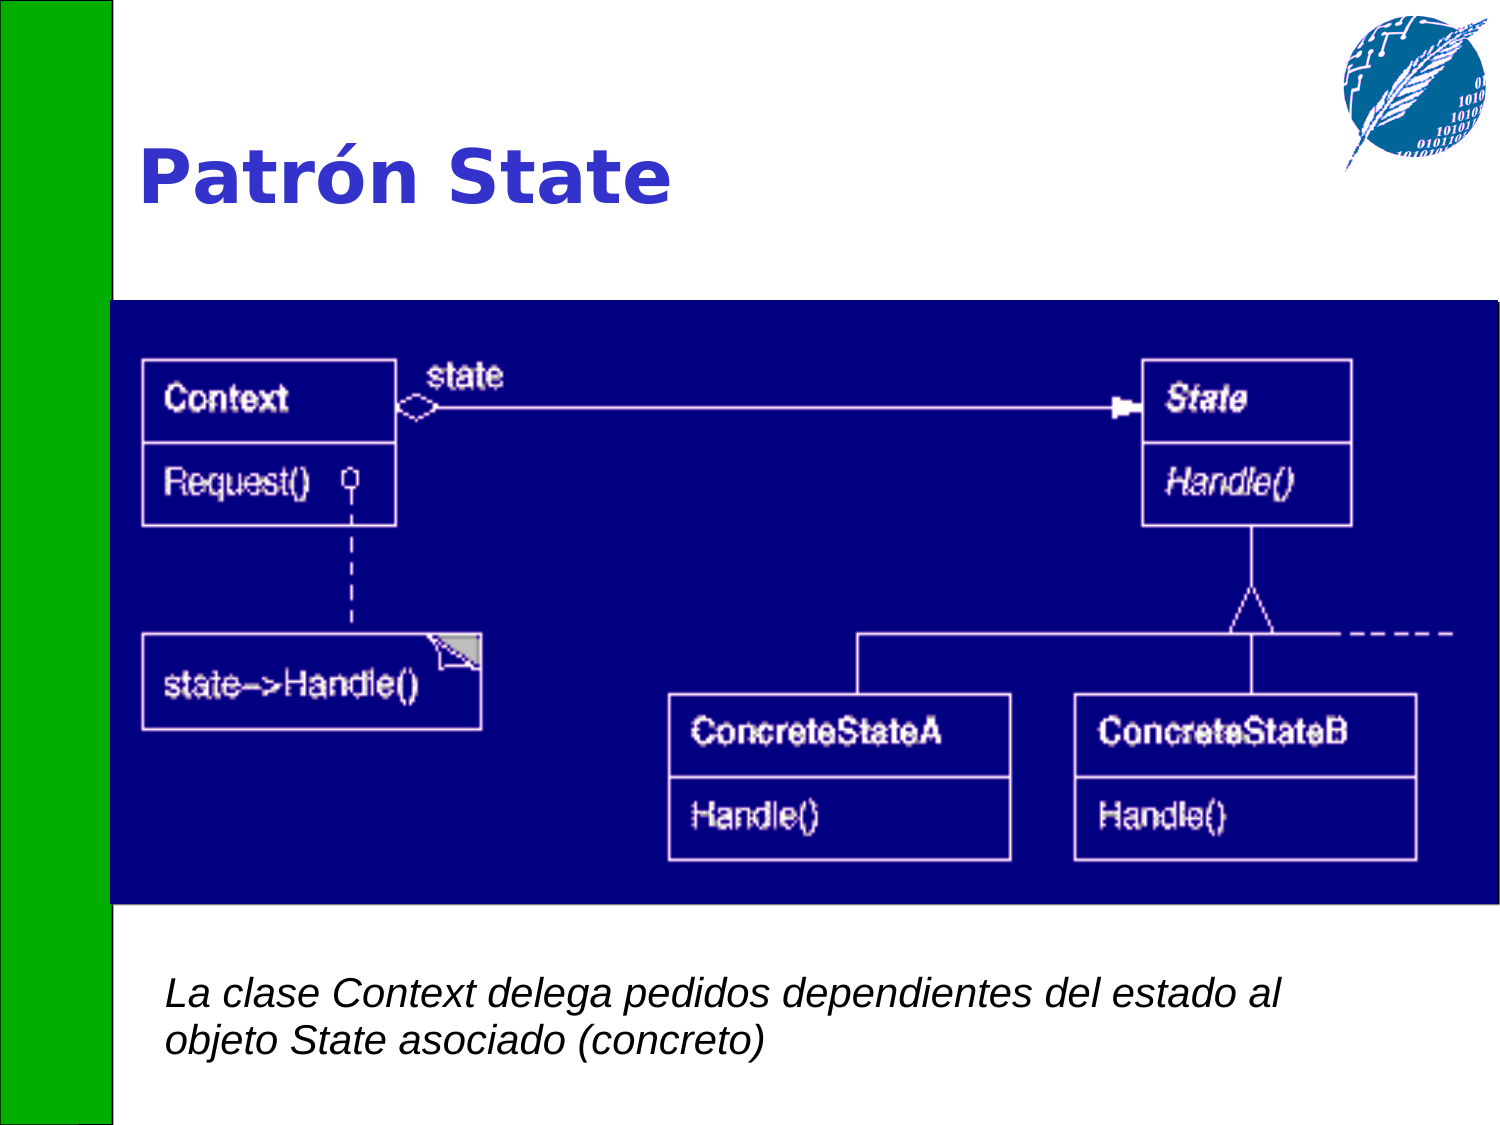

# Patrón State
La clase Context delega pedidos dependientes del estado al objeto State asociado (concreto)